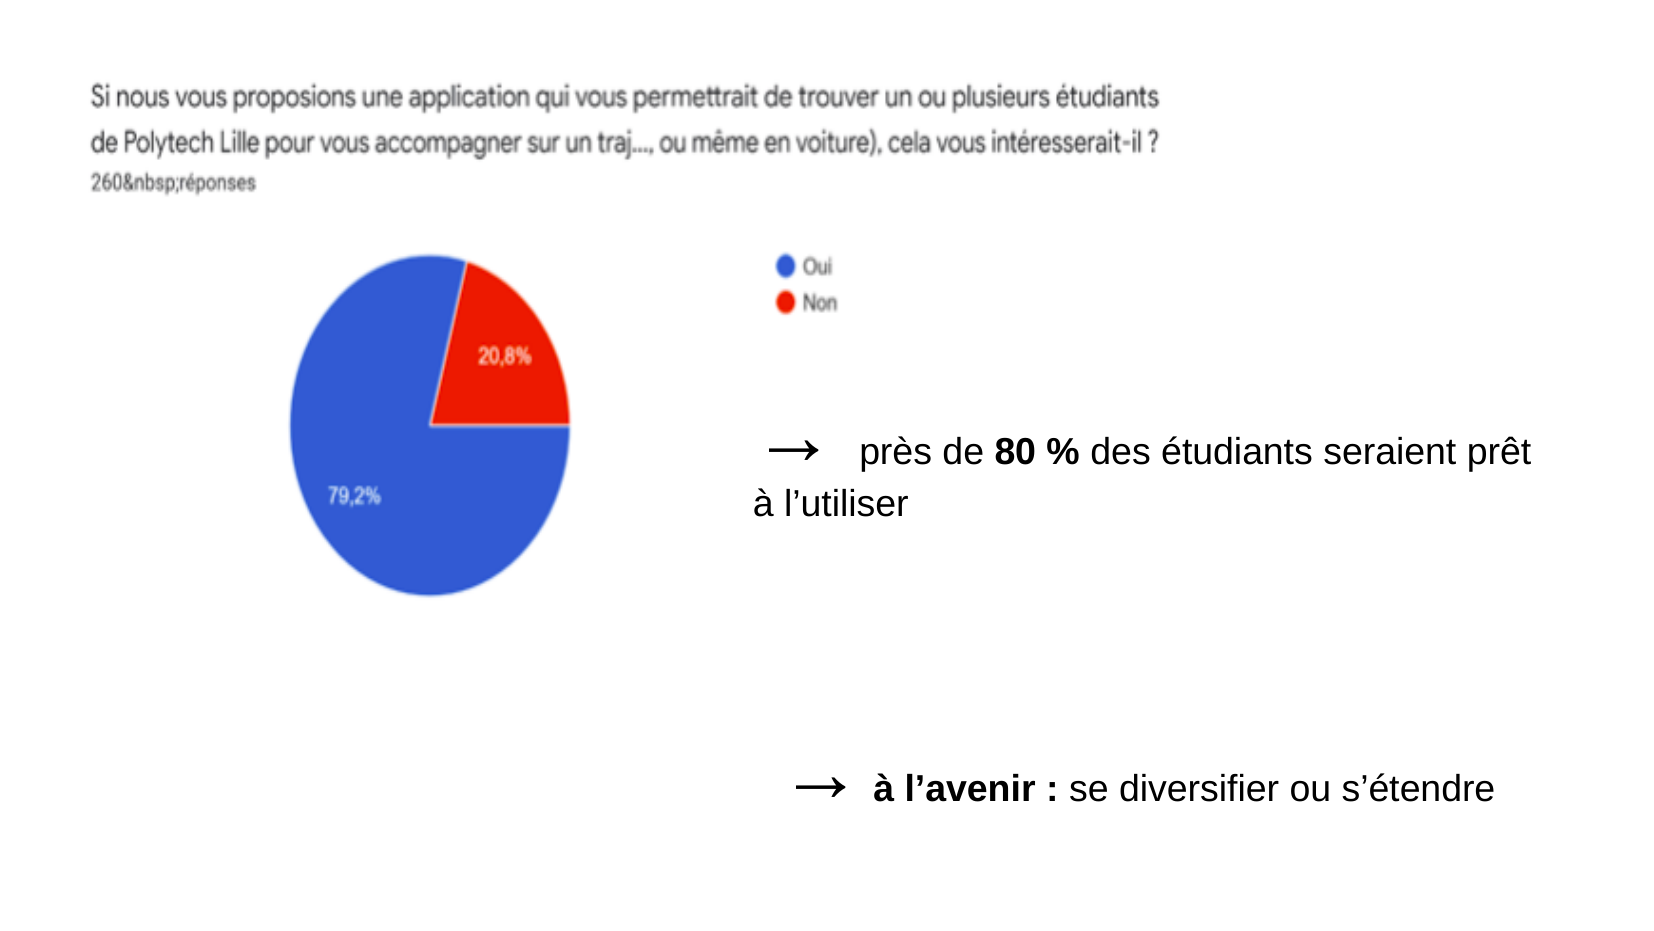

→ près de 80 % des étudiants seraient prêt
à l’utiliser
→ à l’avenir : se diversifier ou s’étendre